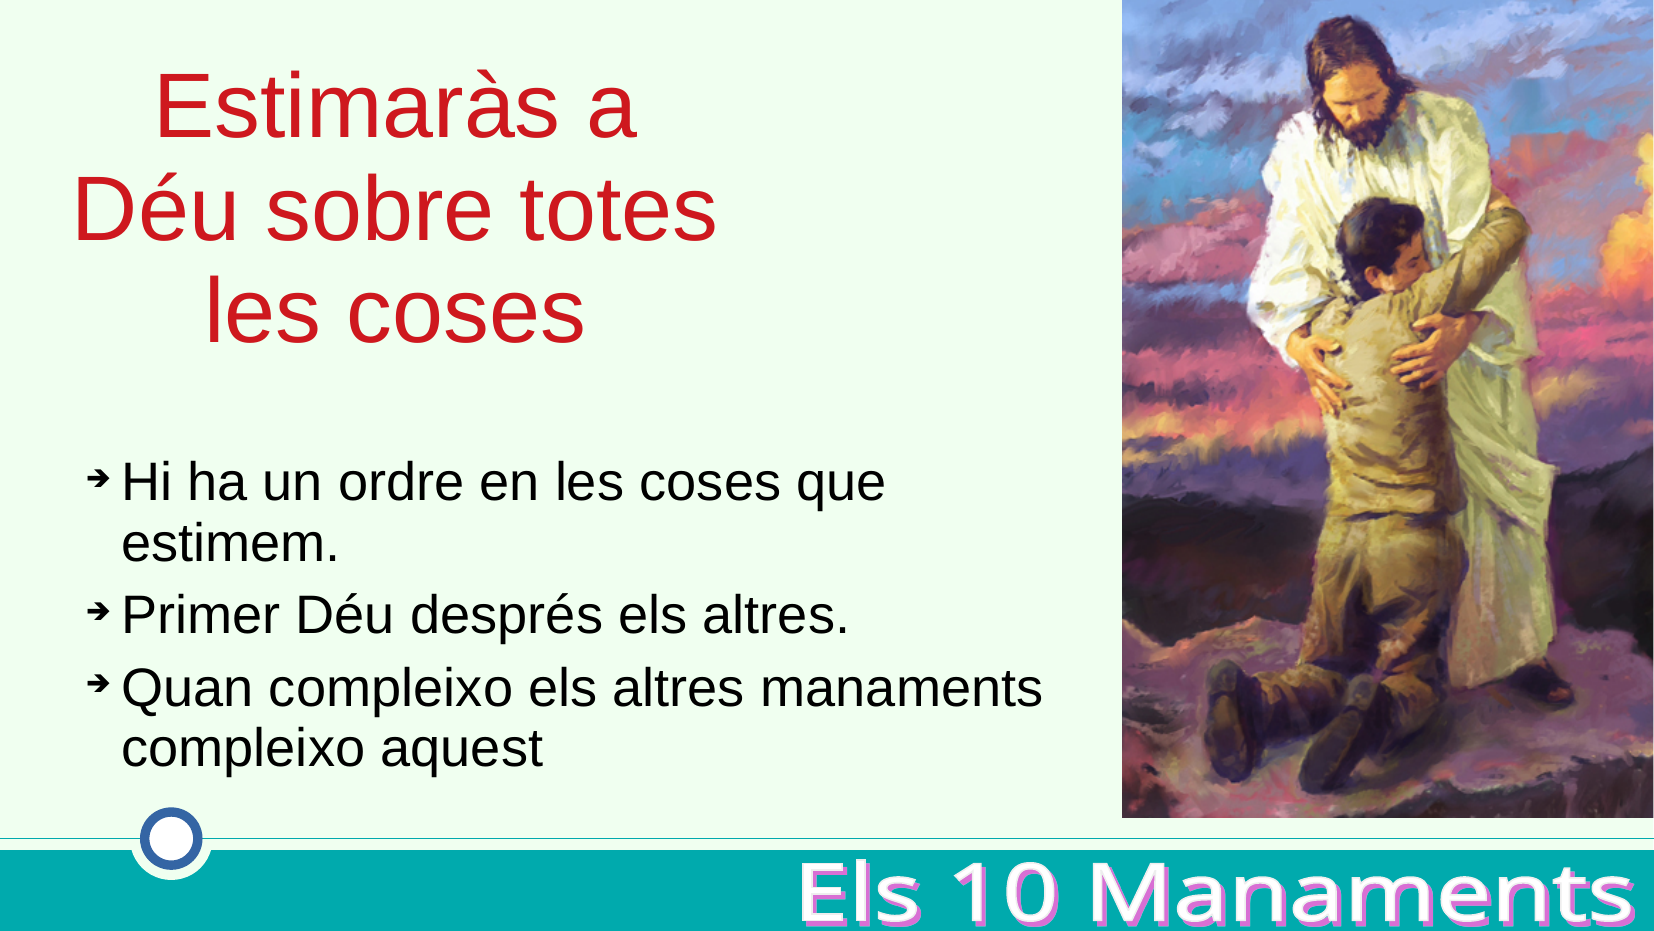

Estimaràs a Déu sobre totes les coses
Hi ha un ordre en les coses que estimem.
Primer Déu després els altres.
Quan compleixo els altres manaments compleixo aquest
Els 10 Manaments